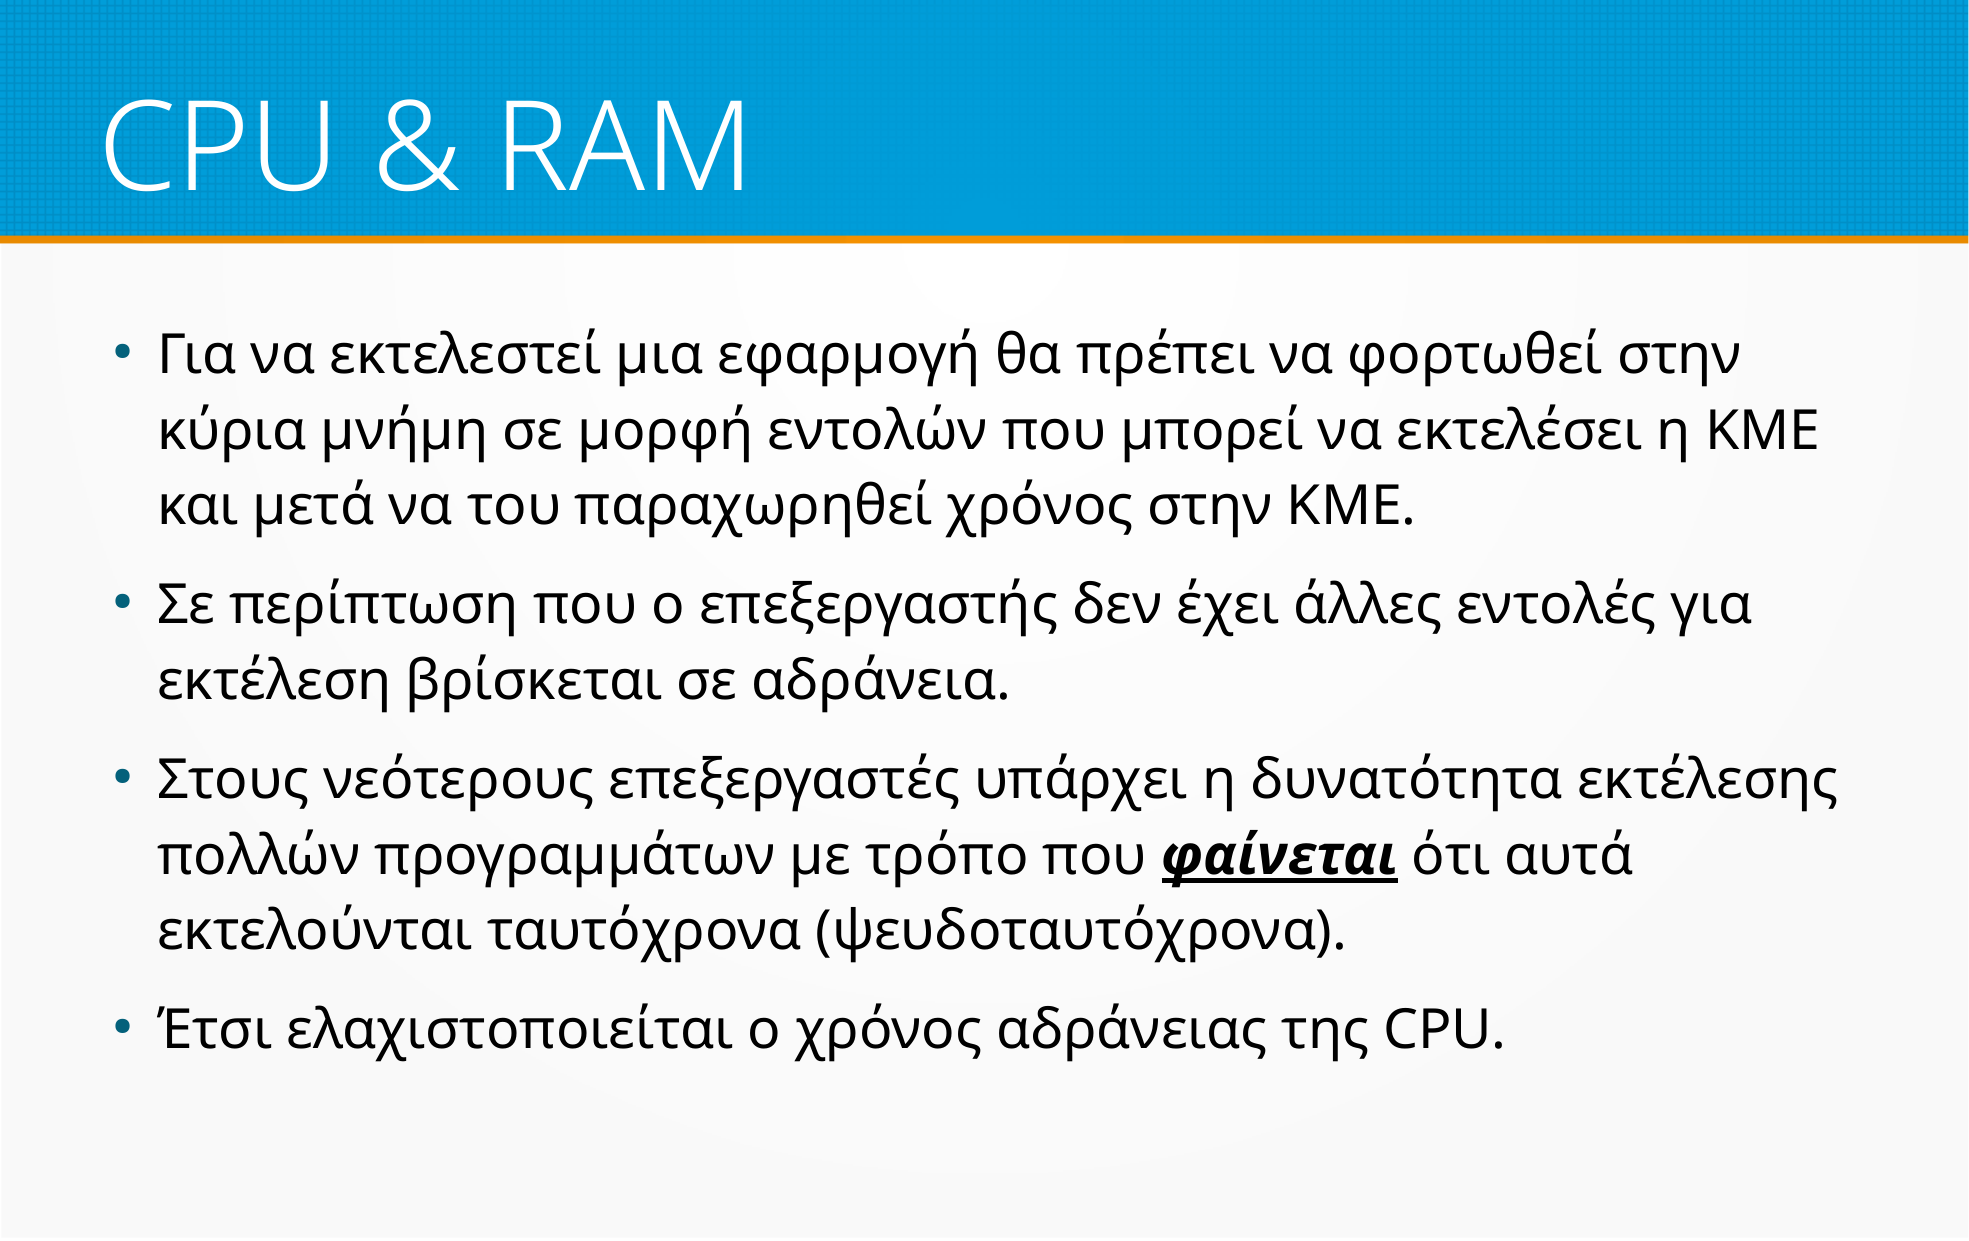

# CPU & RAM
Για να εκτελεστεί μια εφαρμογή θα πρέπει να φορτωθεί στην κύρια μνήμη σε μορφή εντολών που μπορεί να εκτελέσει η ΚΜΕ και μετά να του παραχωρηθεί χρόνος στην ΚΜΕ.
Σε περίπτωση που ο επεξεργαστής δεν έχει άλλες εντολές για εκτέλεση βρίσκεται σε αδράνεια.
Στους νεότερους επεξεργαστές υπάρχει η δυνατότητα εκτέλεσης πολλών προγραμμάτων με τρόπο που φαίνεται ότι αυτά εκτελούνται ταυτόχρονα (ψευδοταυτόχρονα).
Έτσι ελαχιστοποιείται ο χρόνος αδράνειας της CPU.